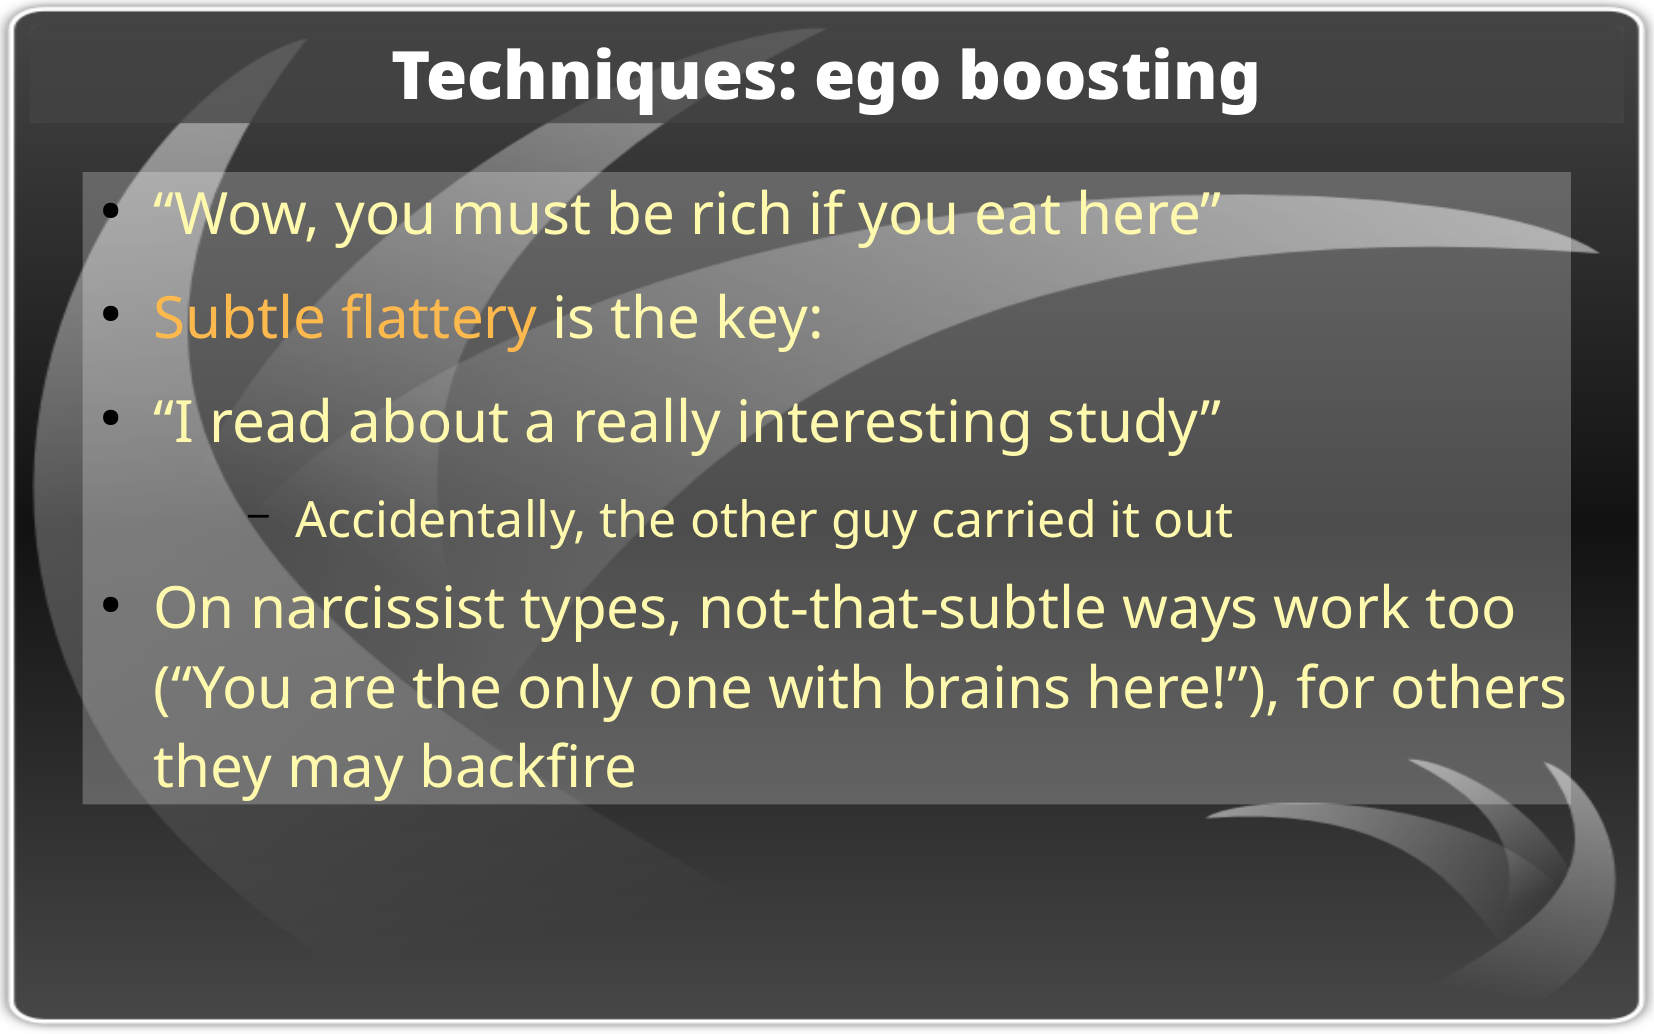

# Techniques: ego boosting
“Wow, you must be rich if you eat here”
Subtle flattery is the key:
“I read about a really interesting study”
Accidentally, the other guy carried it out
On narcissist types, not-that-subtle ways work too (“You are the only one with brains here!”), for others they may backfire